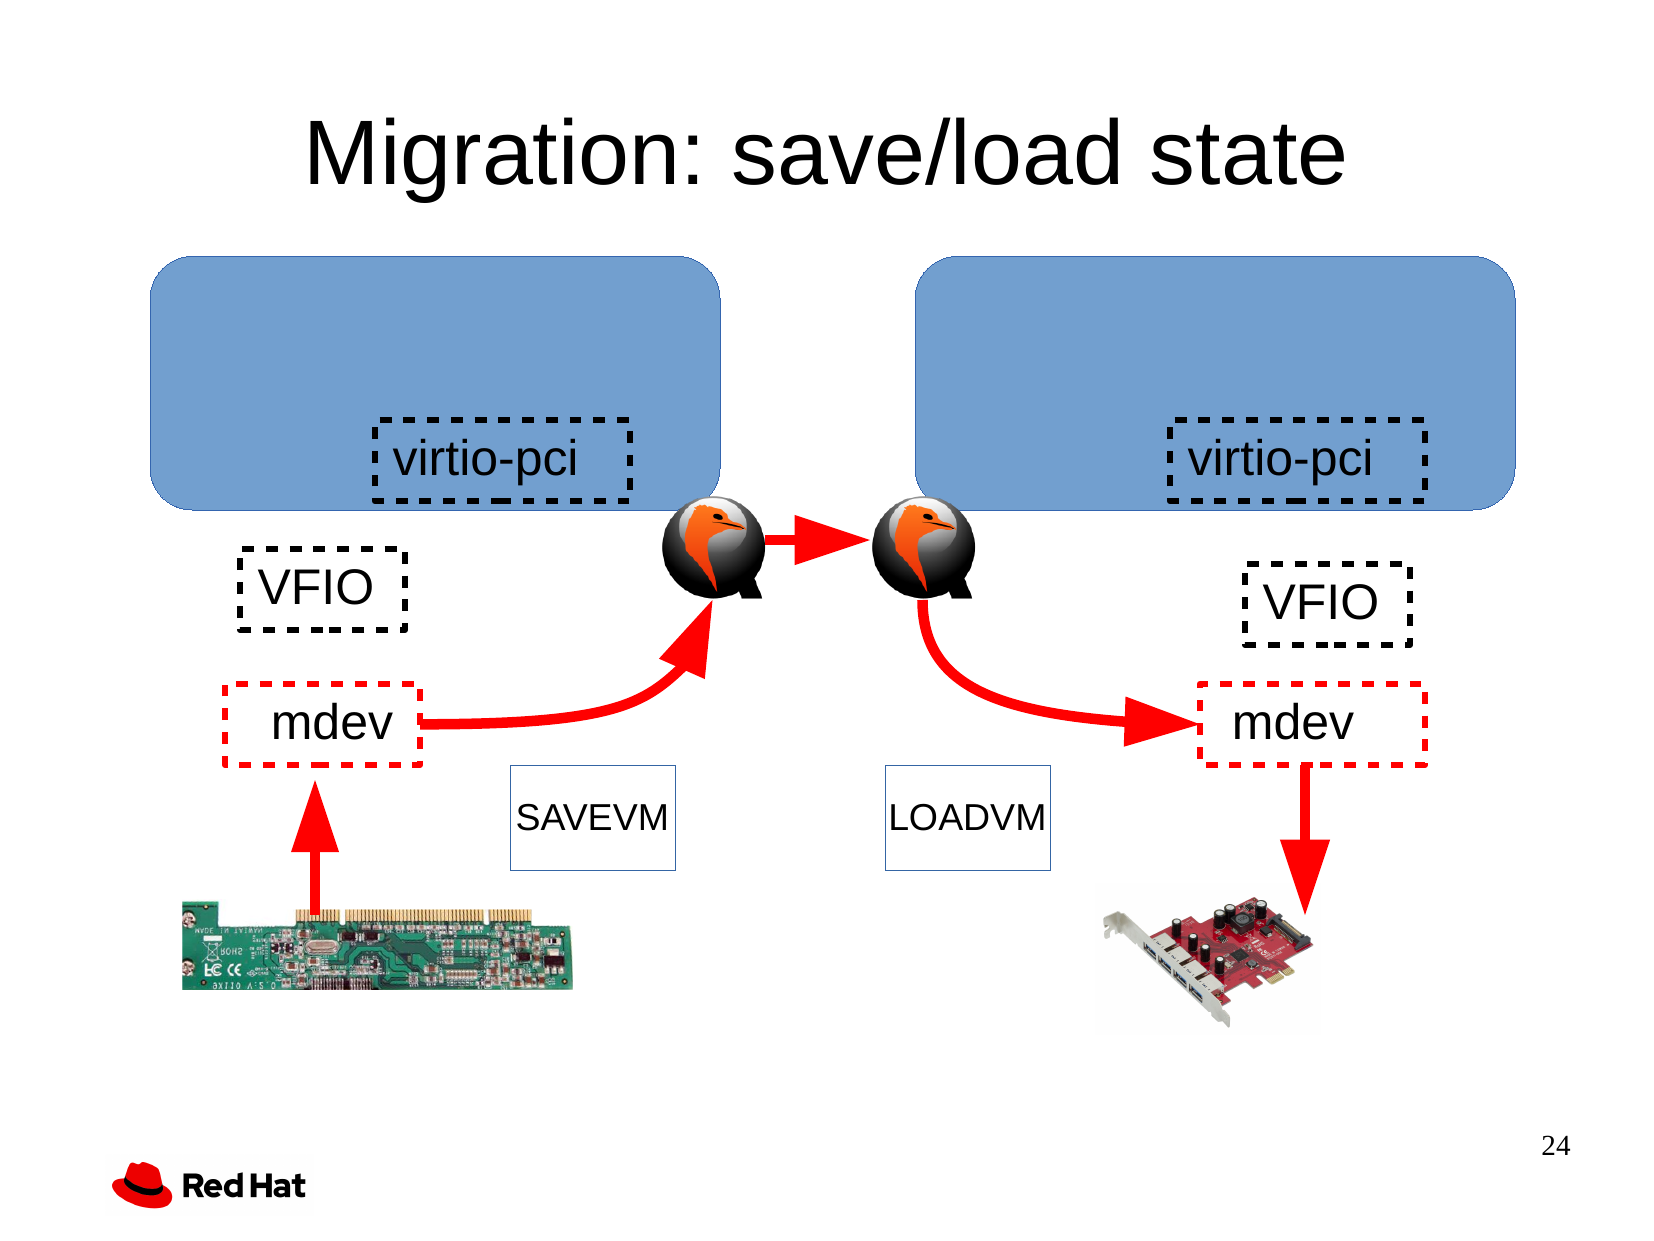

# Migration: save/load state
virtio-pci
virtio-pci
VFIO
VFIO
 mdev
 mdev
SAVEVM
LOADVM
24